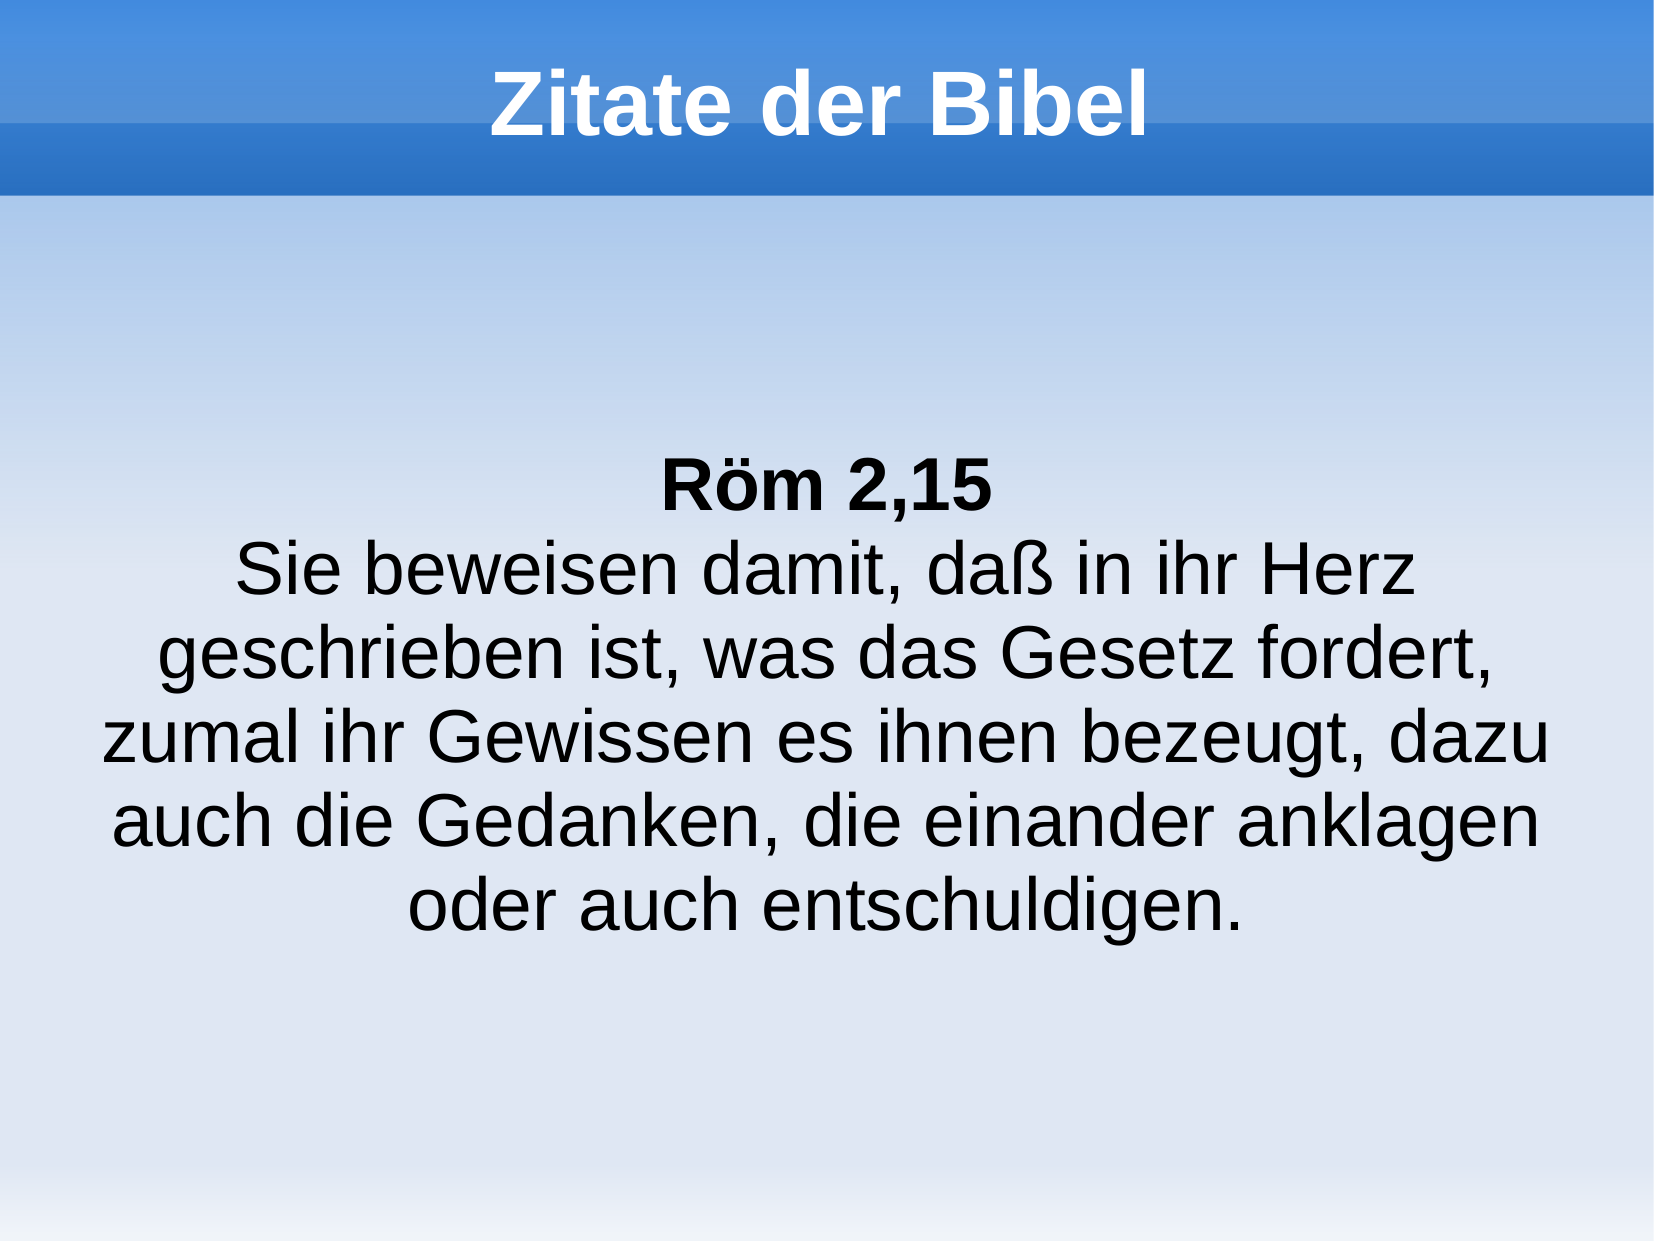

# Zitate der Bibel
Röm 2,15
Sie beweisen damit, daß in ihr Herz geschrieben ist, was das Gesetz fordert, zumal ihr Gewissen es ihnen bezeugt, dazu auch die Gedanken, die einander anklagen oder auch entschuldigen.